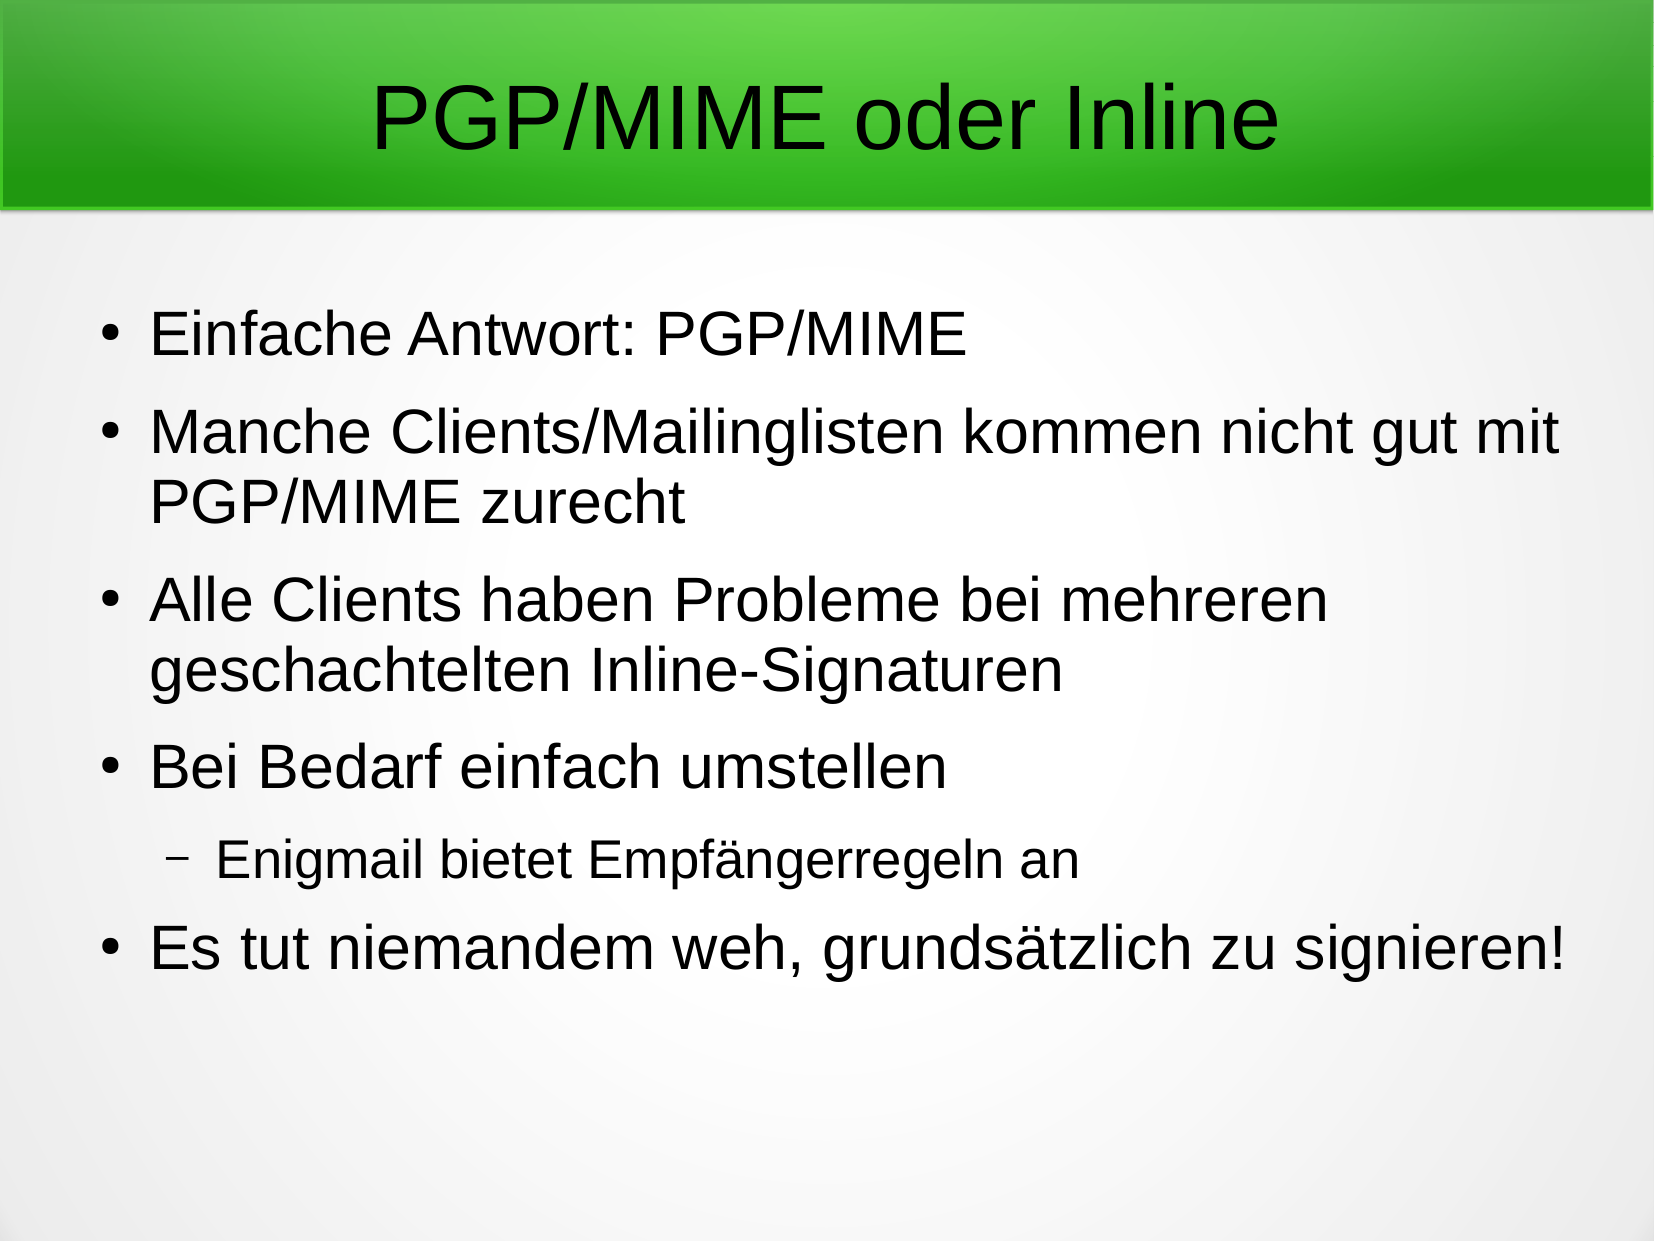

# PGP/MIME oder Inline
Einfache Antwort: PGP/MIME
Manche Clients/Mailinglisten kommen nicht gut mit PGP/MIME zurecht
Alle Clients haben Probleme bei mehreren geschachtelten Inline-Signaturen
Bei Bedarf einfach umstellen
Enigmail bietet Empfängerregeln an
Es tut niemandem weh, grundsätzlich zu signieren!